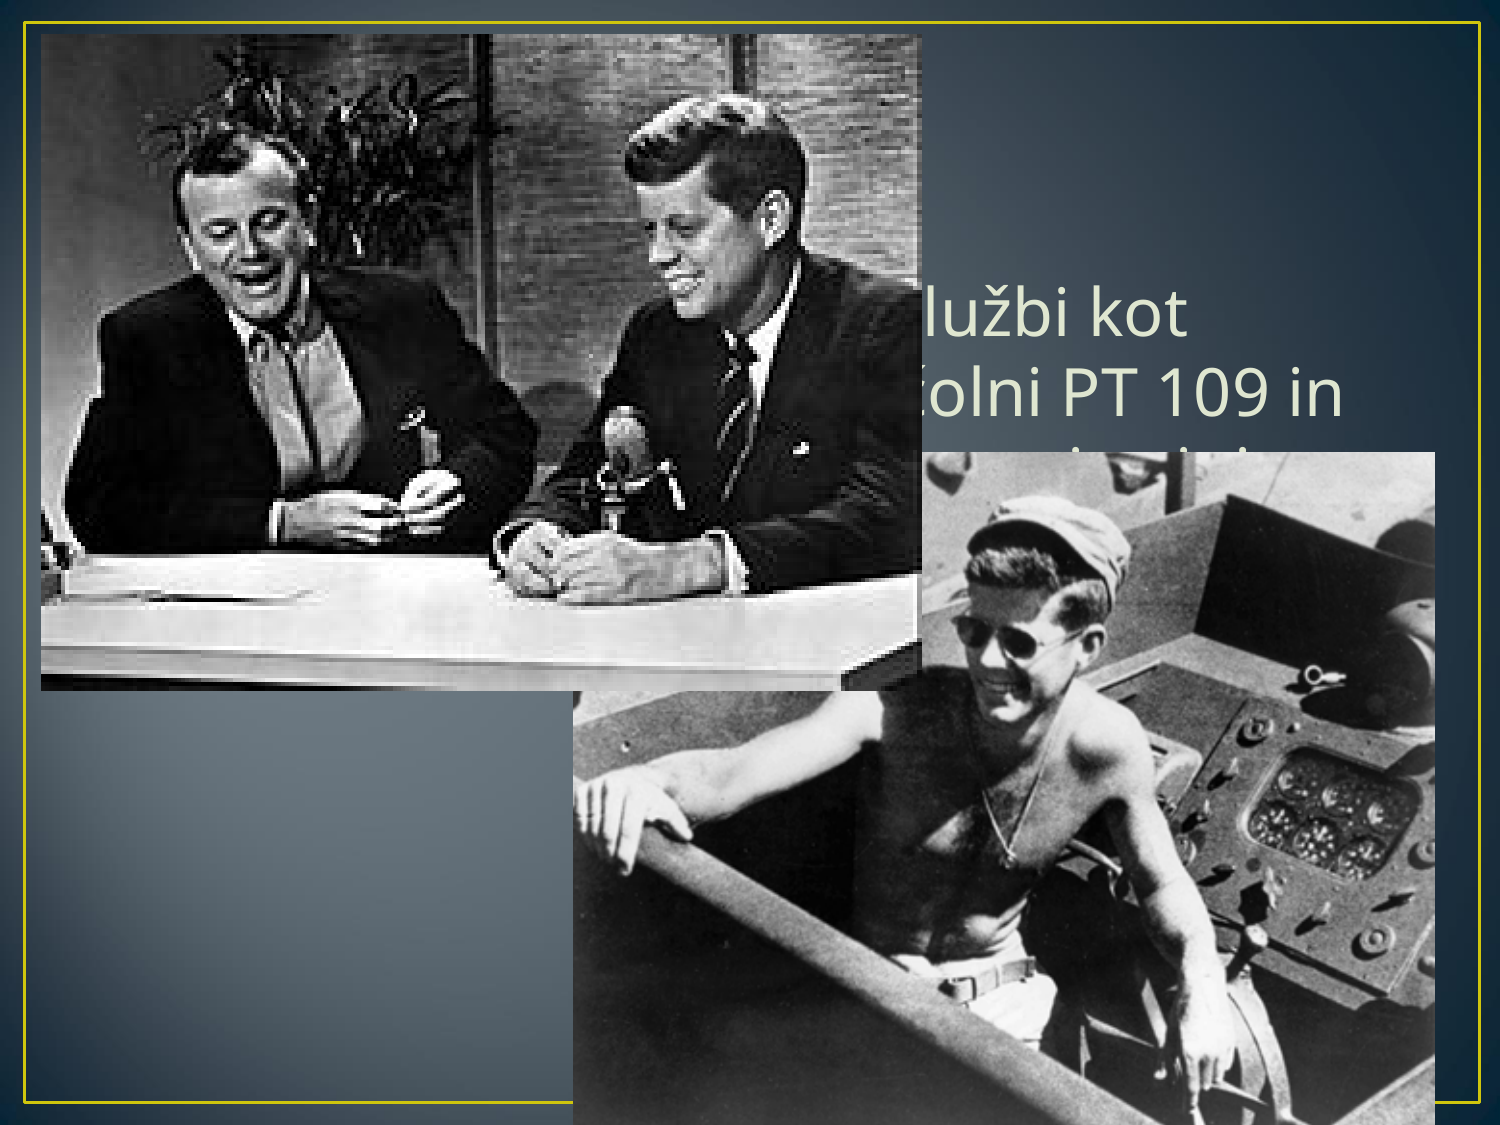

# DELO
Prej pa je delal v vojaški službi kot povelnik motor torpedo čolni PT 109 in PT 59. In tudi vodil na svetovni vojni v južnem pacifiko.